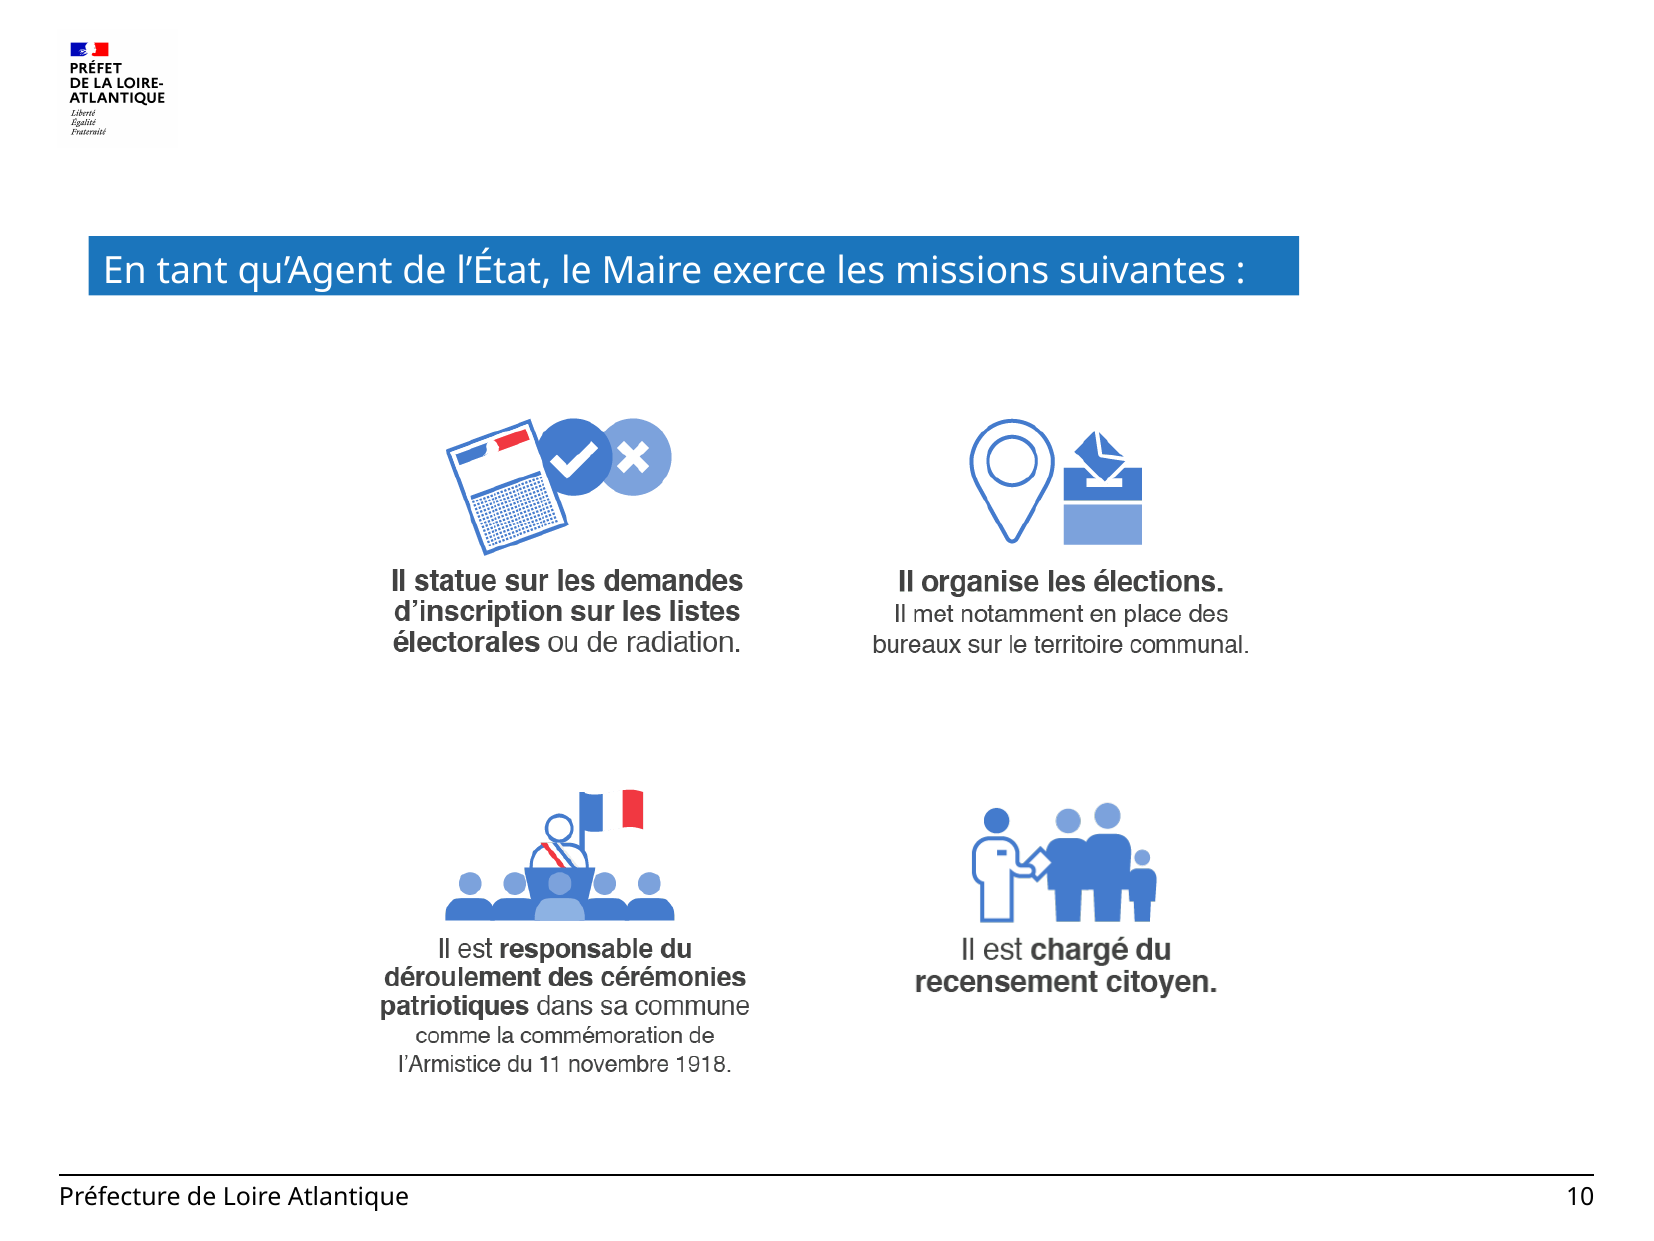

En tant qu’Agent de l’État, le Maire exerce les missions suivantes :
10
Préfecture de Loire Atlantique